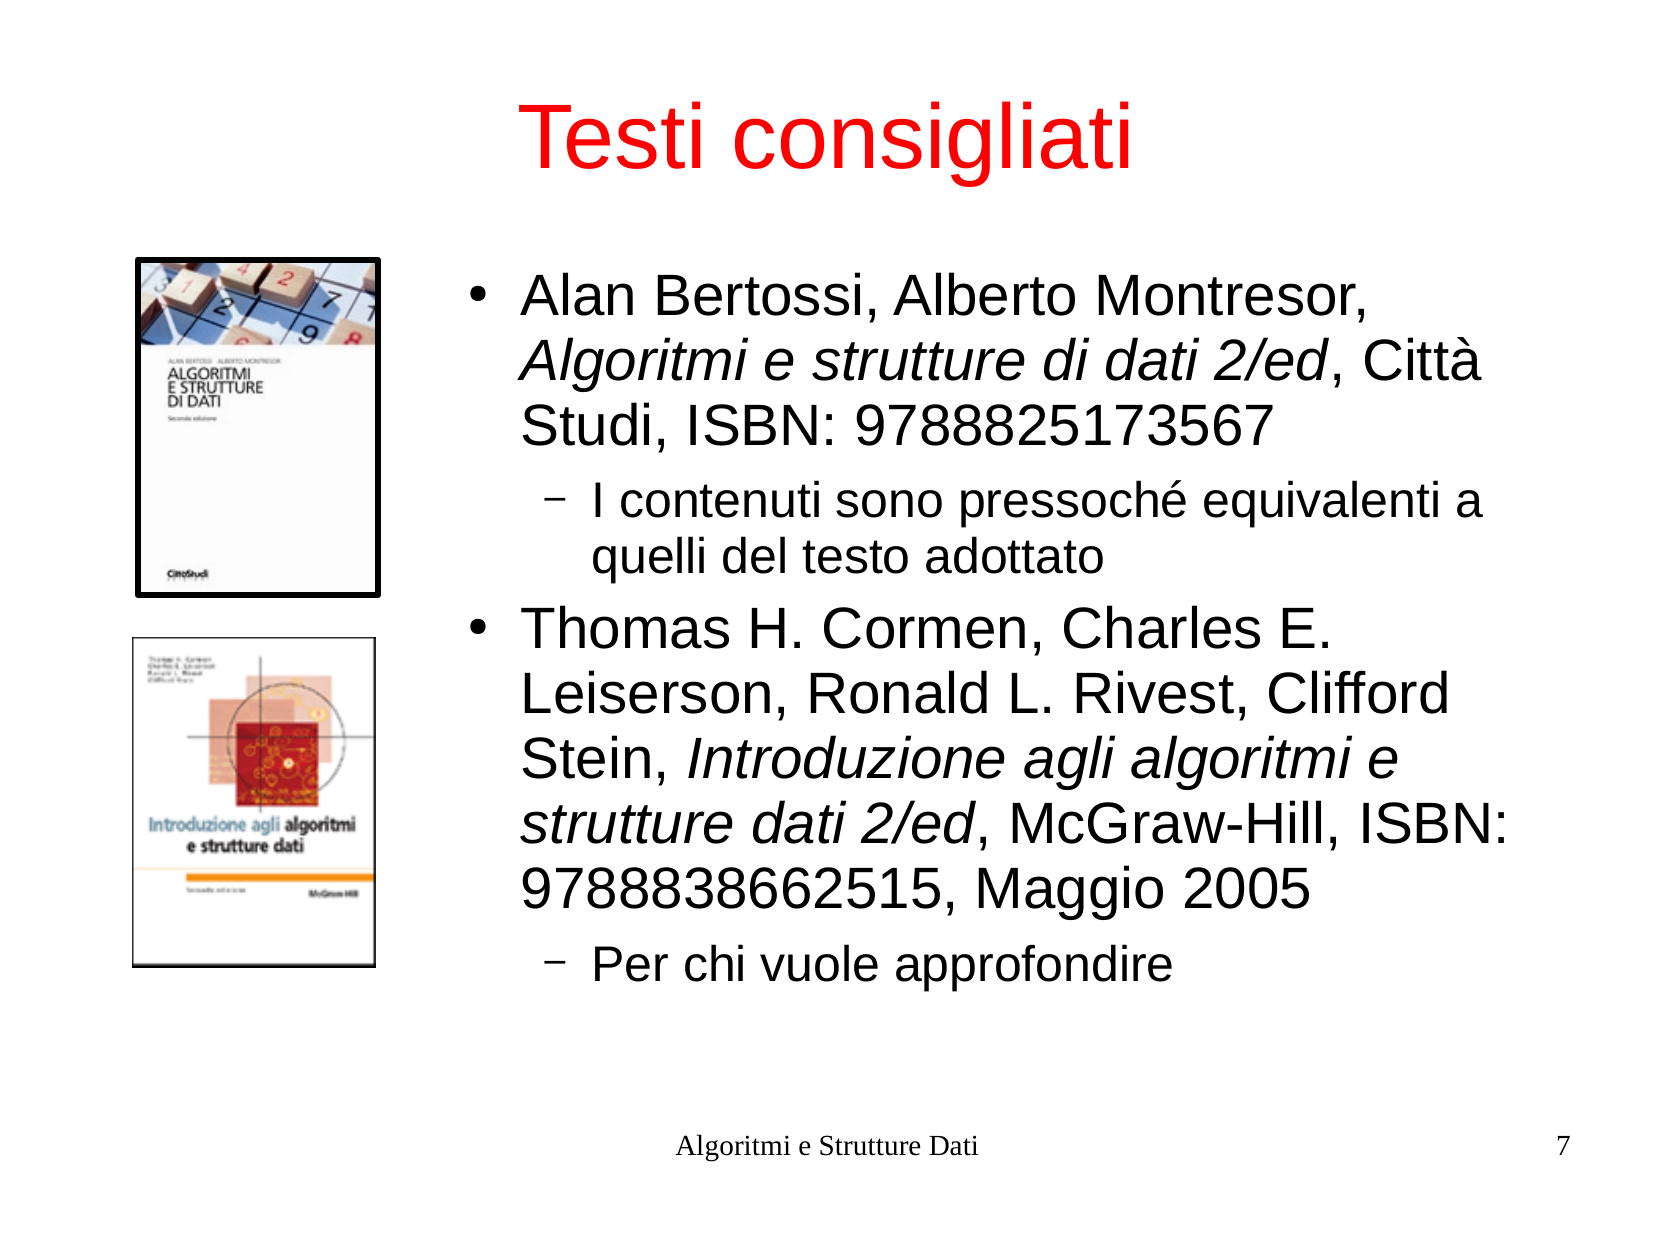

# Testi consigliati
Alan Bertossi, Alberto Montresor, Algoritmi e strutture di dati 2/ed, Città Studi, ISBN: 9788825173567
I contenuti sono pressoché equivalenti a quelli del testo adottato
Thomas H. Cormen, Charles E. Leiserson, Ronald L. Rivest, Clifford Stein, Introduzione agli algoritmi e strutture dati 2/ed, McGraw-Hill, ISBN: 9788838662515, Maggio 2005
Per chi vuole approfondire
Algoritmi e Strutture Dati
7